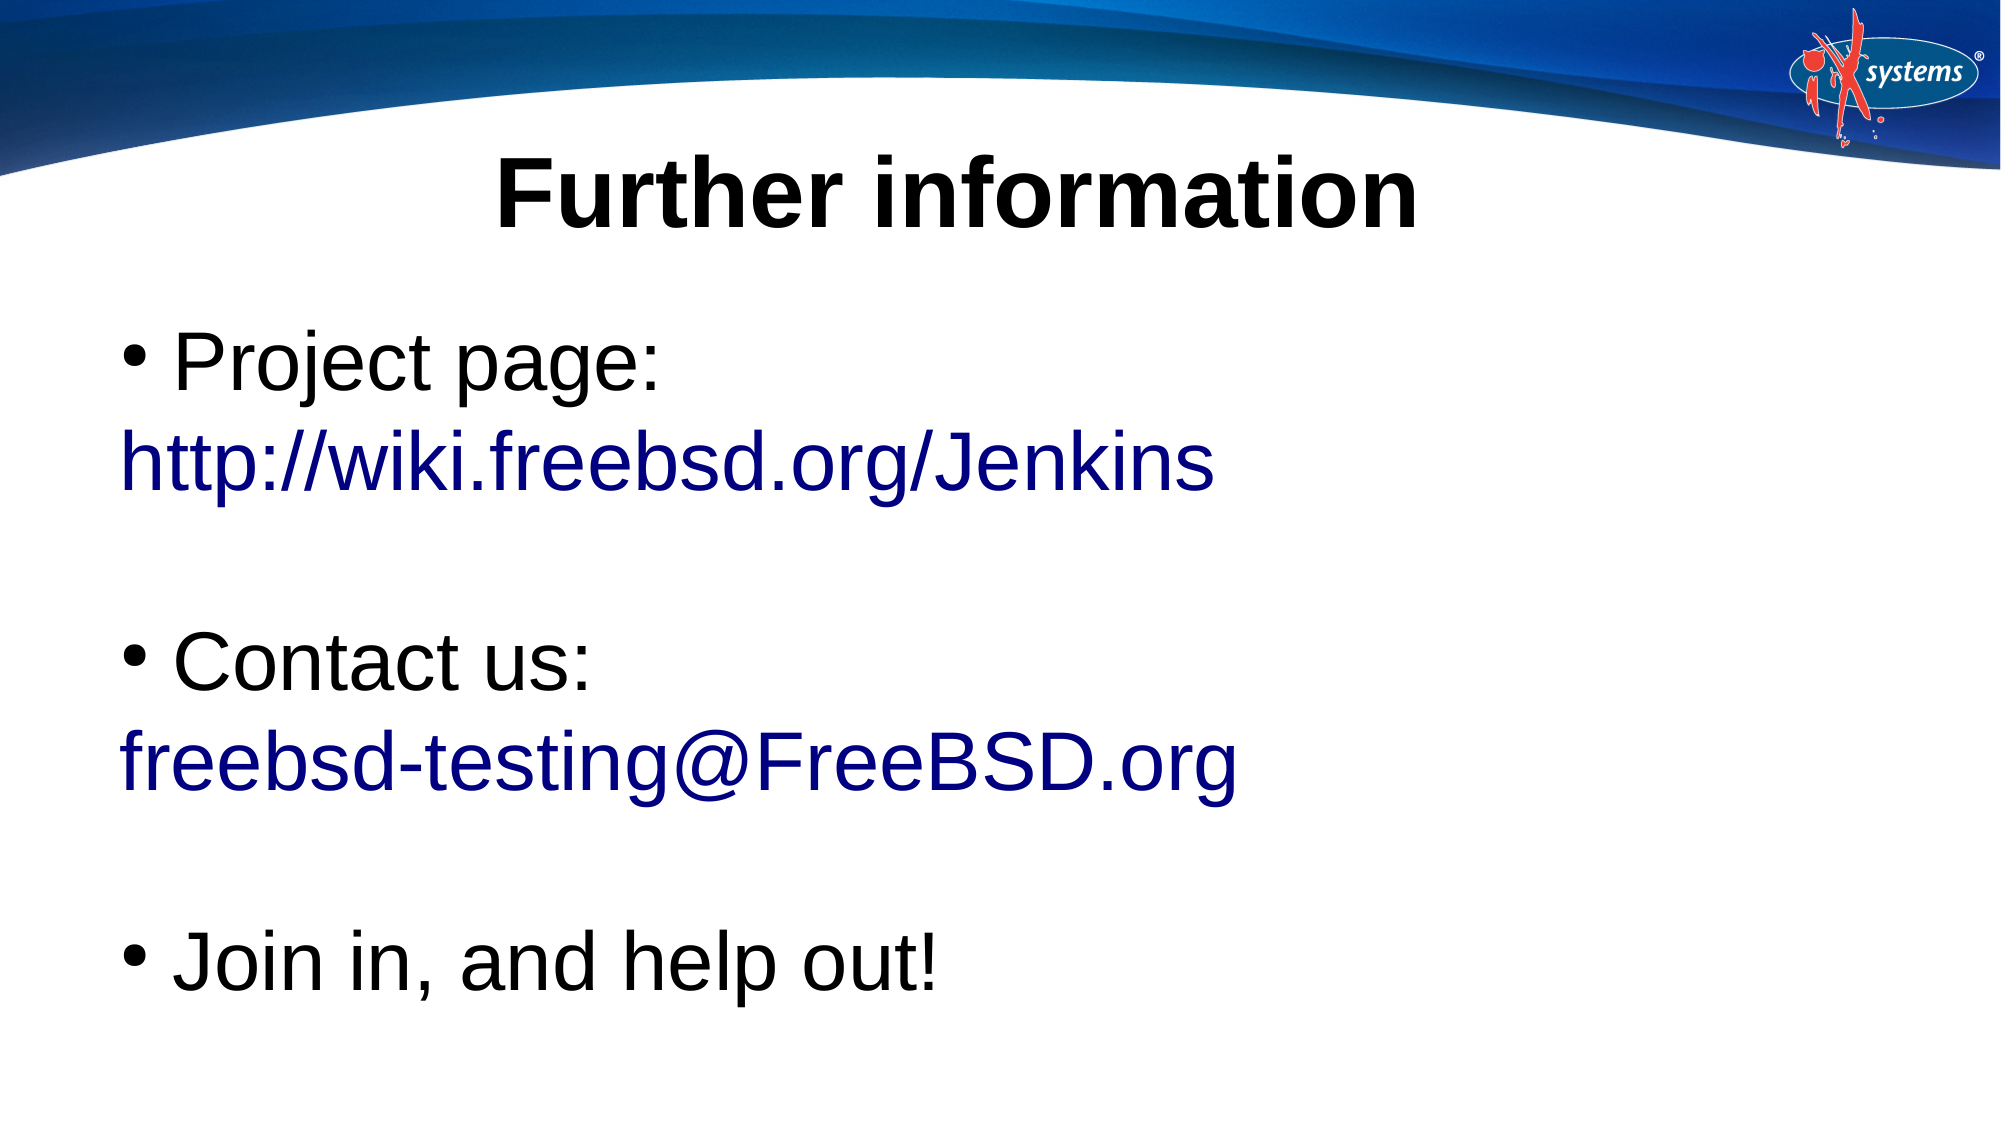

Further information
 Project page: http://wiki.freebsd.org/Jenkins
 Contact us:
freebsd-testing@FreeBSD.org
 Join in, and help out!